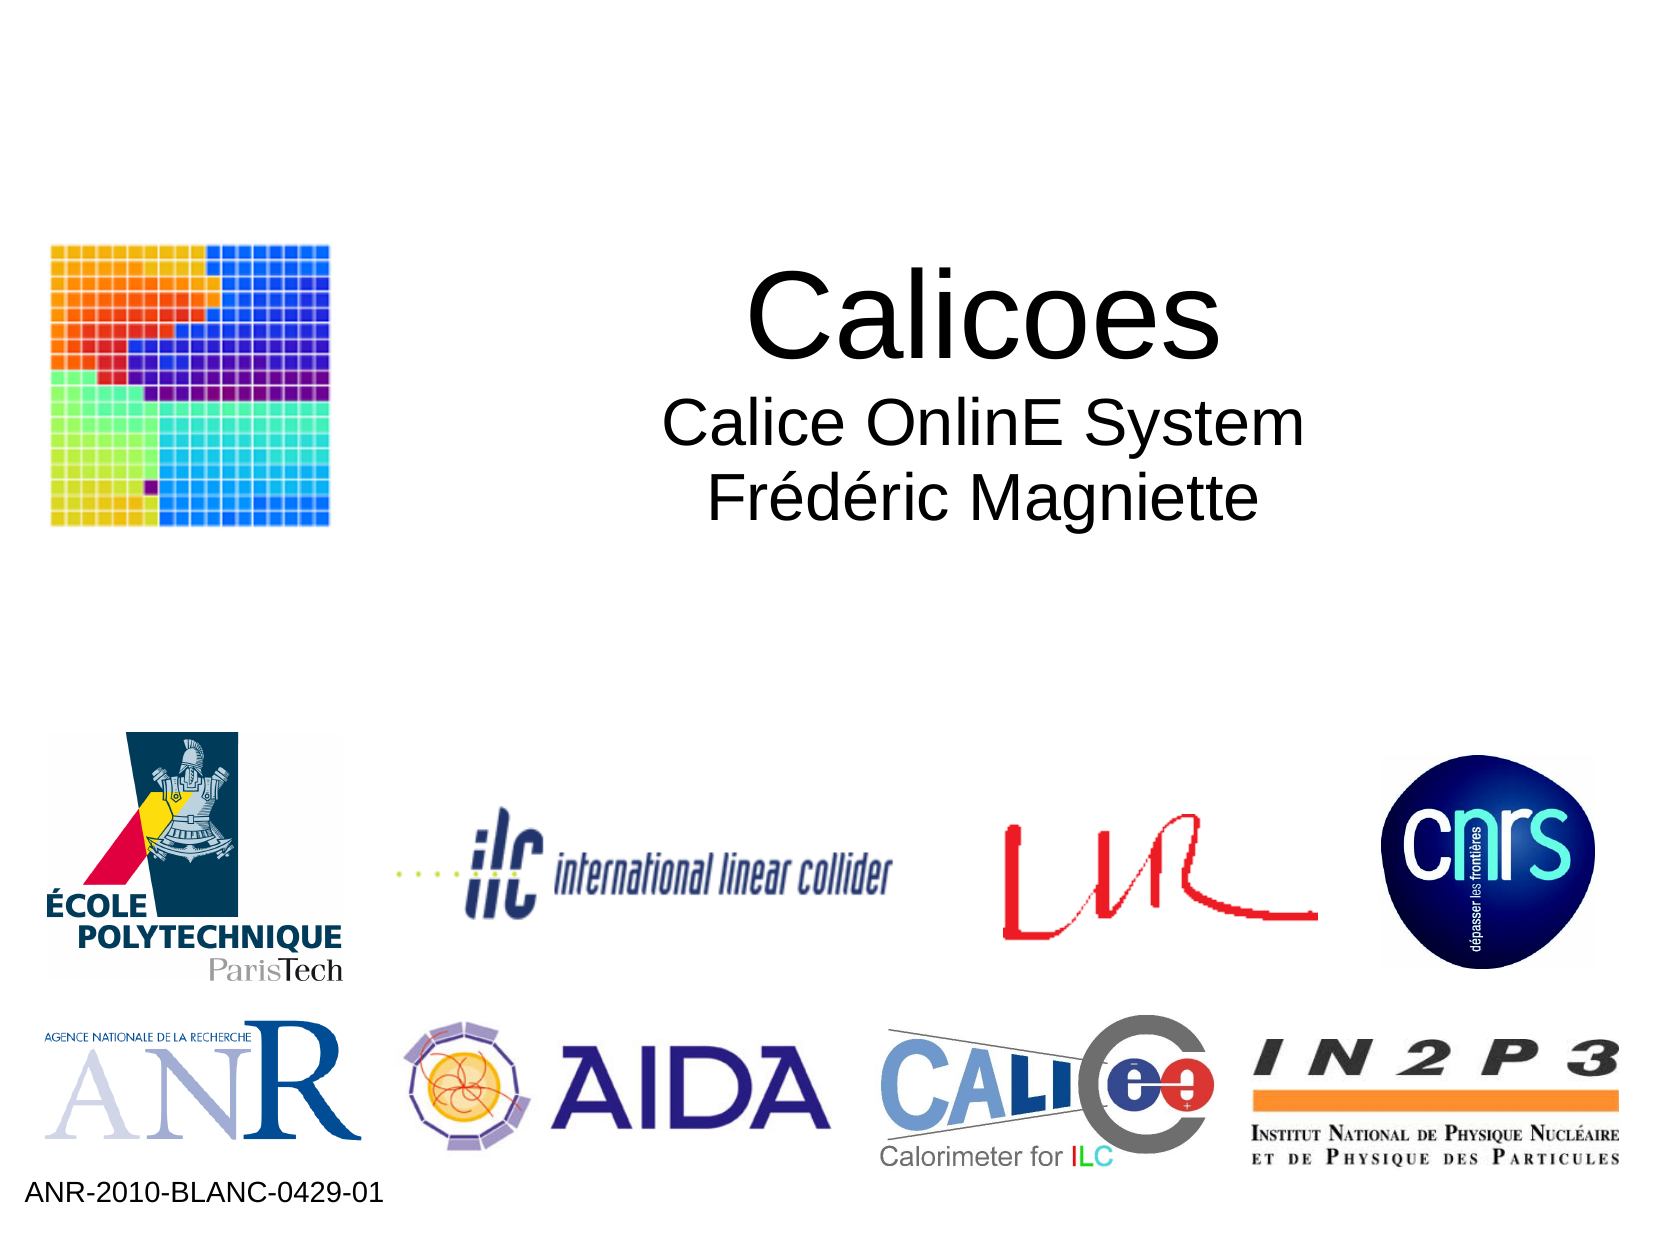

Calicoes
Calice OnlinE System
Frédéric Magniette
ANR-2010-BLANC-0429-01